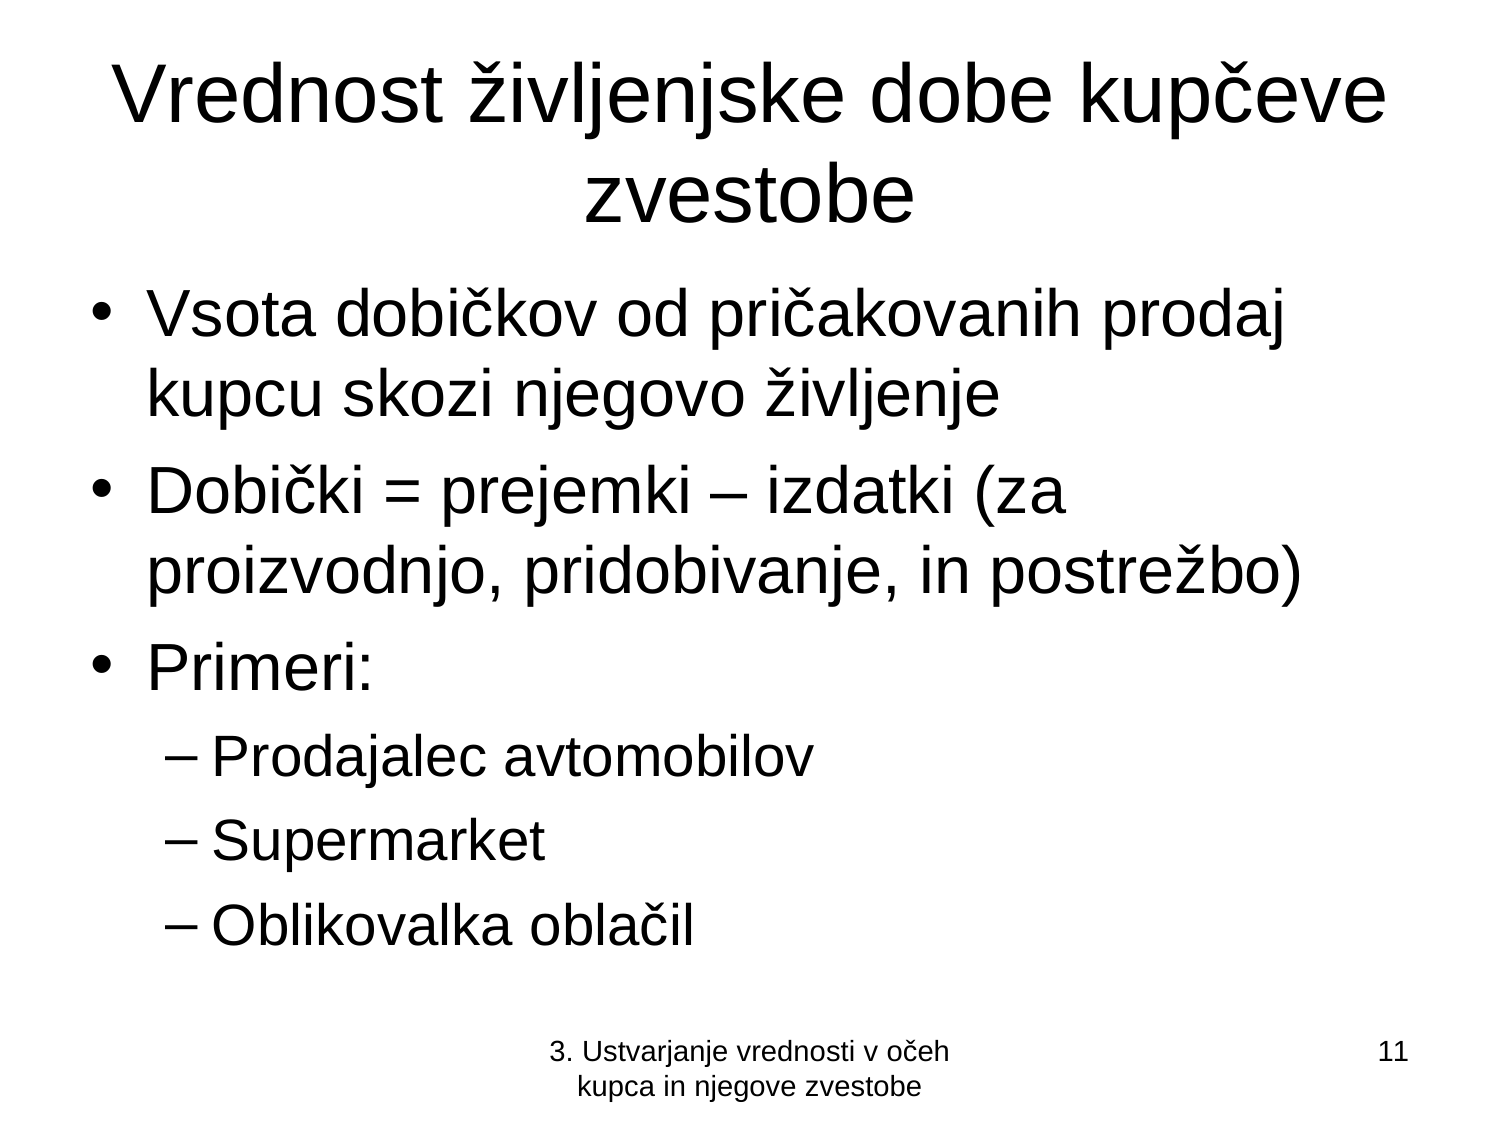

# Vrednost življenjske dobe kupčeve zvestobe
Vsota dobičkov od pričakovanih prodaj kupcu skozi njegovo življenje
Dobički = prejemki – izdatki (za proizvodnjo, pridobivanje, in postrežbo)
Primeri:
Prodajalec avtomobilov
Supermarket
Oblikovalka oblačil
3. Ustvarjanje vrednosti v očeh kupca in njegove zvestobe